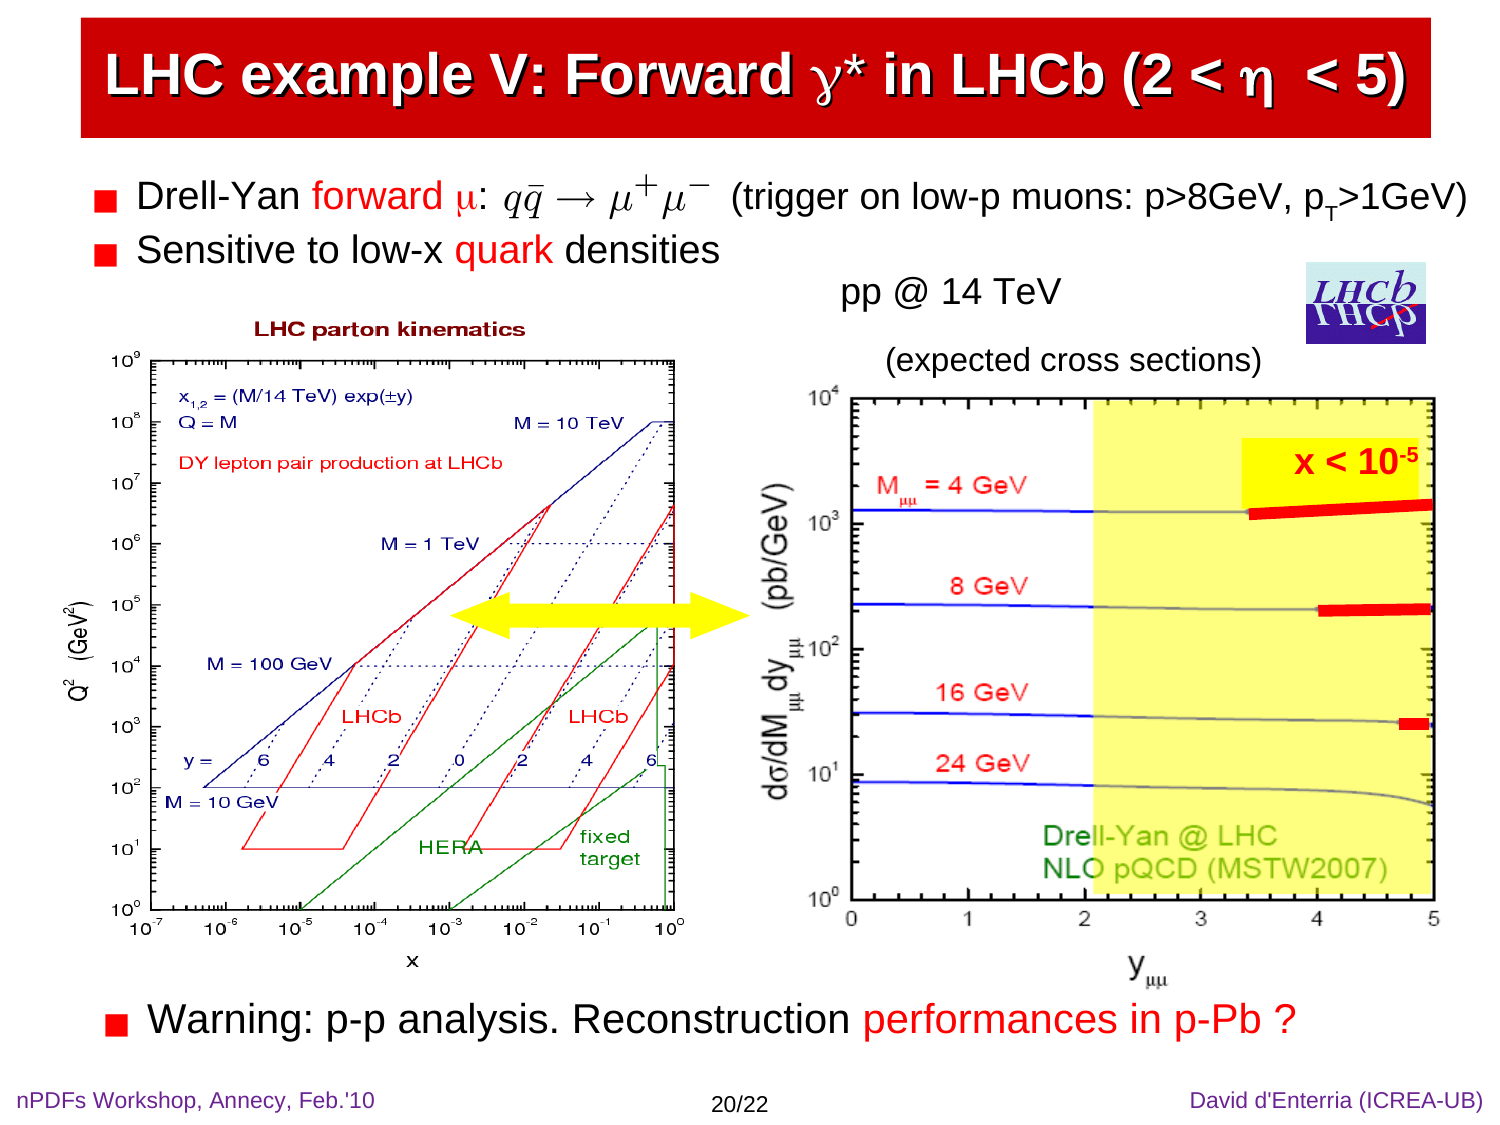

# LHC example V: Forward * in LHCb (2 < h < 5)
 ■ Drell-Yan forward m: (trigger on low-p muons: p>8GeV, pT>1GeV)
 ■ Sensitive to low-x quark densities
 ■ Warning: p-p analysis. Reconstruction performances in p-Pb ?
pp @ 14 TeV
(expected cross sections)
 x < 10-5
 ■ Drell-Yan forward m: (trigger on low-p muons: p>8GeV, pT>1GeV)
 ■ Sensitive to low-x quark densities
 ■ Need to deal with large QCD (& QED) bckgd.